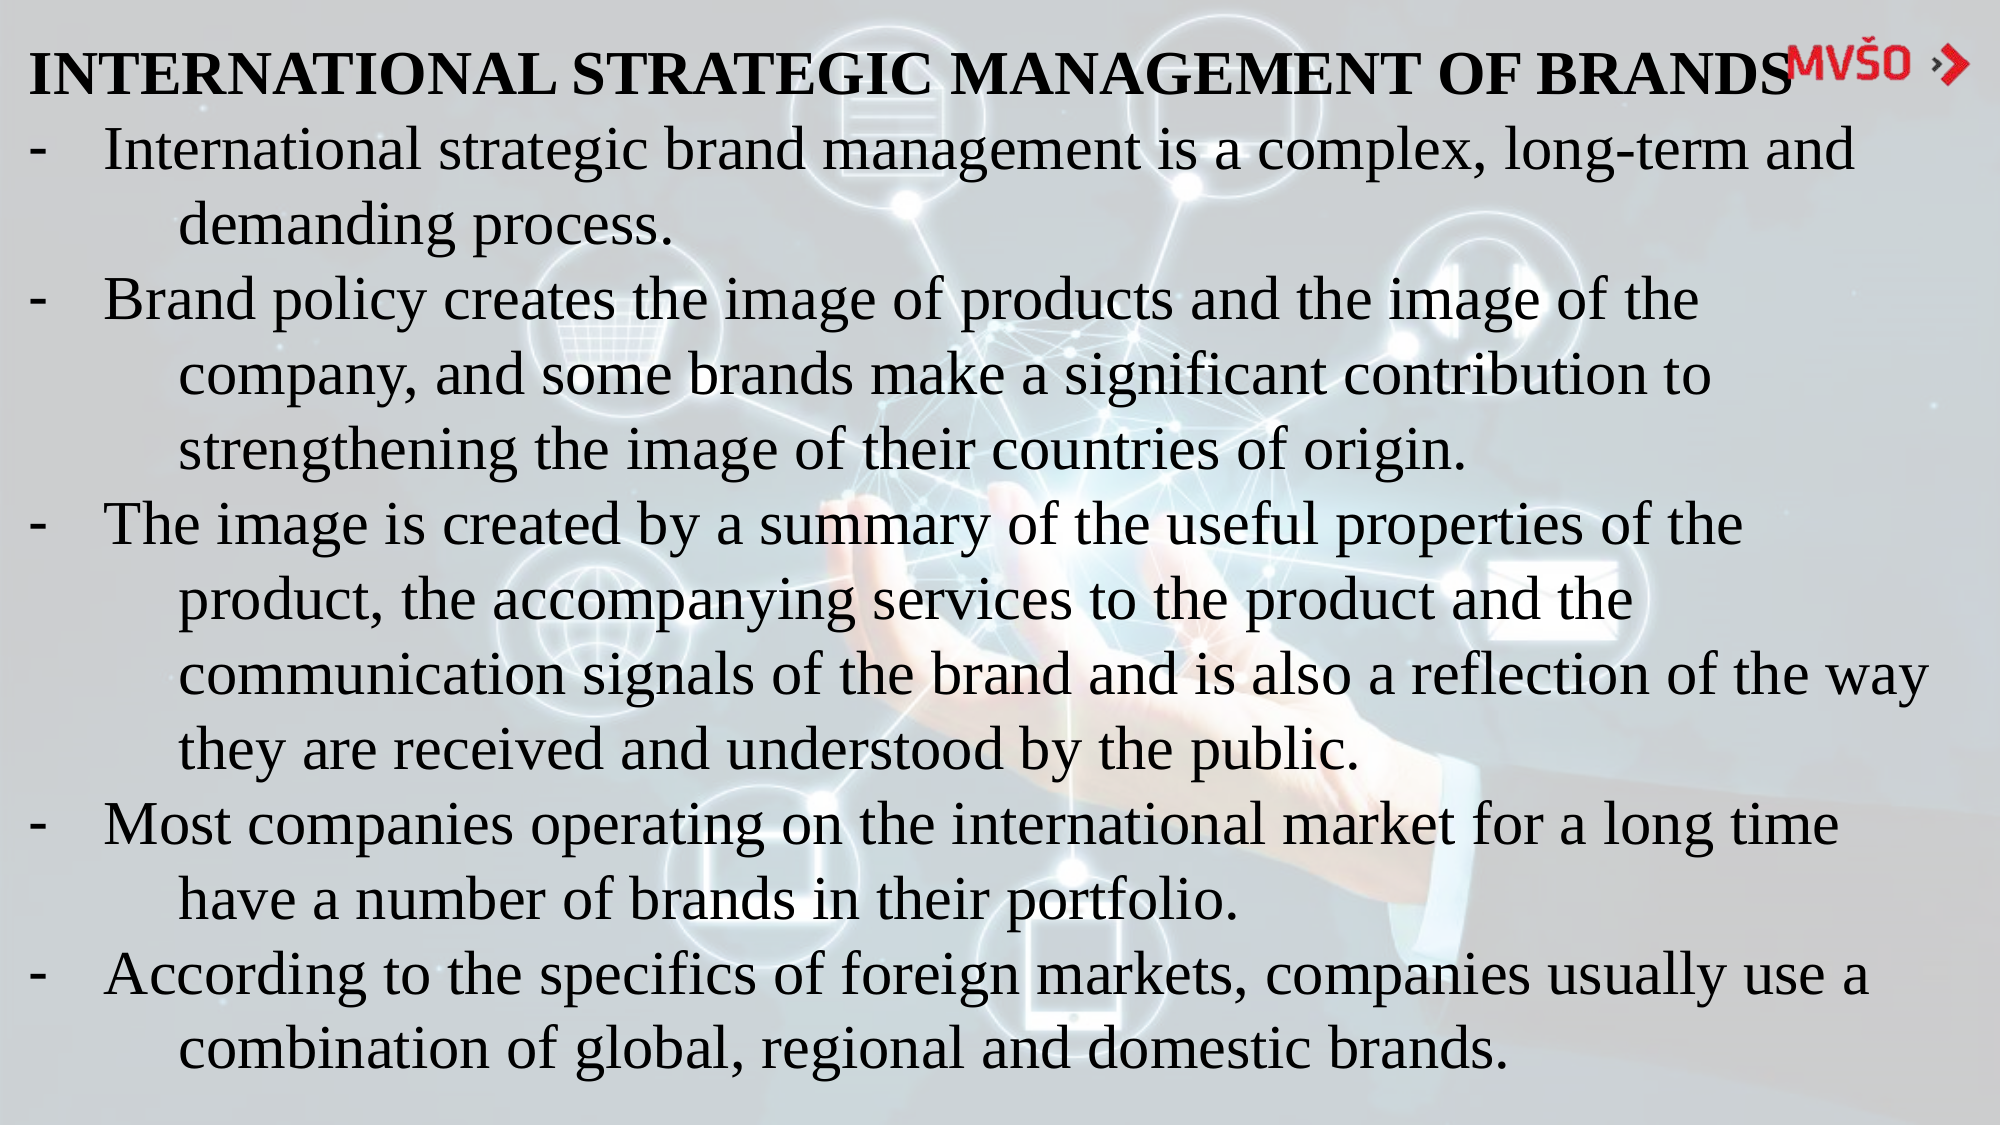

INTERNATIONAL STRATEGIC MANAGEMENT OF BRANDS
International strategic brand management is a complex, long-term and demanding process.
Brand policy creates the image of products and the image of the company, and some brands make a significant contribution to strengthening the image of their countries of origin.
The image is created by a summary of the useful properties of the product, the accompanying services to the product and the communication signals of the brand and is also a reflection of the way they are received and understood by the public.
Most companies operating on the international market for a long time have a number of brands in their portfolio.
According to the specifics of foreign markets, companies usually use a combination of global, regional and domestic brands.